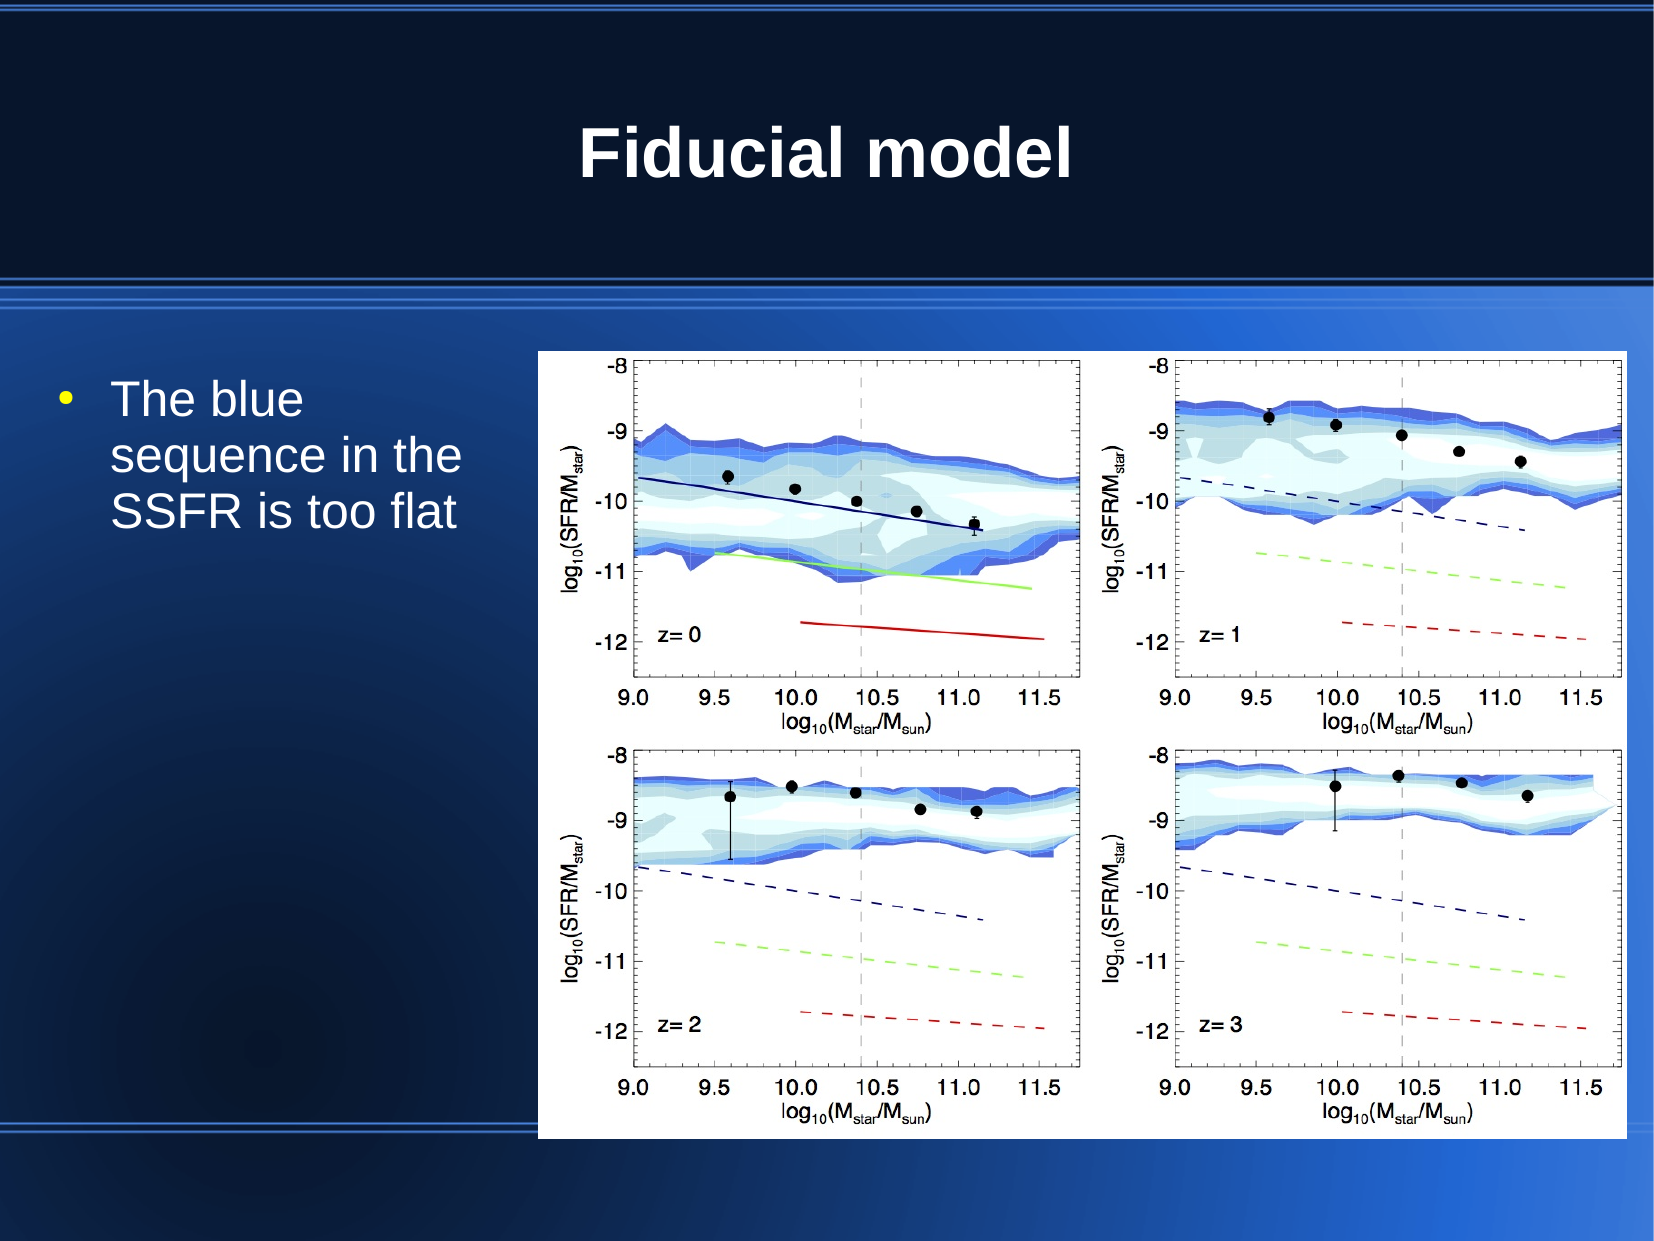

# Fiducial model
The blue sequence in the SSFR is too flat